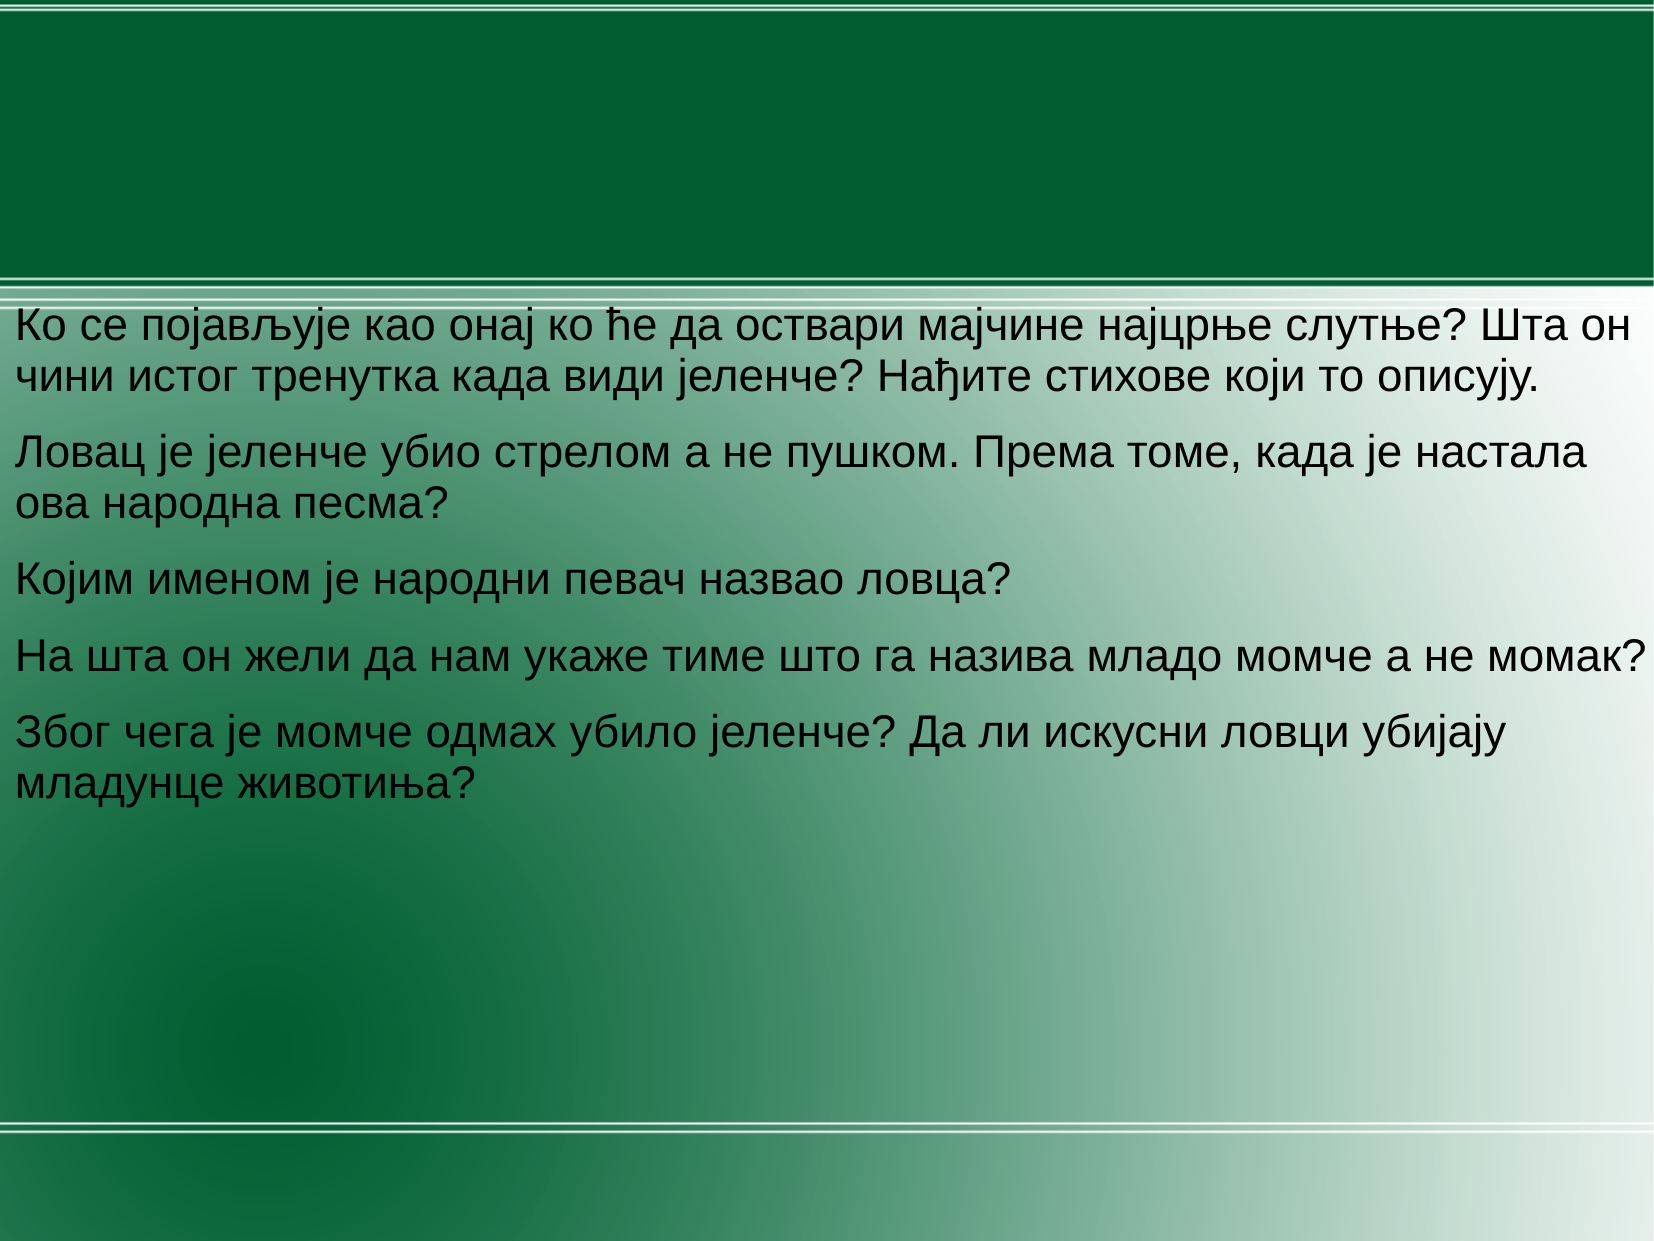

Ко се појављује као онај ко ће да оствари мајчине најцрње слутње? Шта он чини истог тренутка када види јеленче? Нађите стихове који то описују.
Ловац је јеленче убио стрелом а не пушком. Према томе, када је настала ова народна песма?
Којим именом је народни певач назвао ловца?
На шта он жели да нам укаже тиме што га назива младо момче а не момак?
Због чега је момче одмах убило јеленче? Да ли искусни ловци убијају младунце животиња?